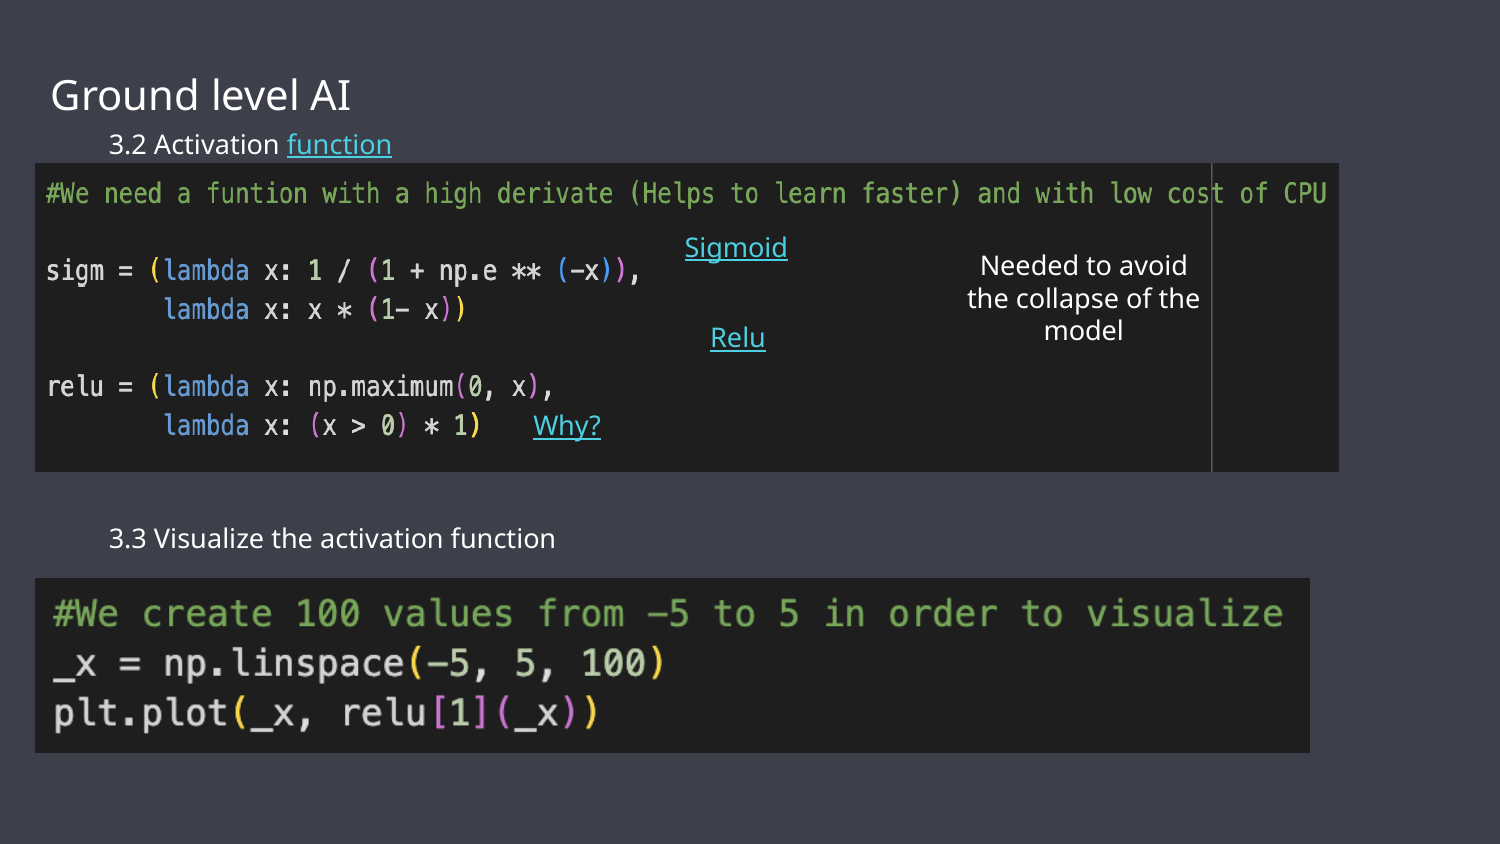

Ground level AI
3.2 Activation function
Sigmoid
Needed to avoid the collapse of the model
Relu
Why?
3.3 Visualize the activation function